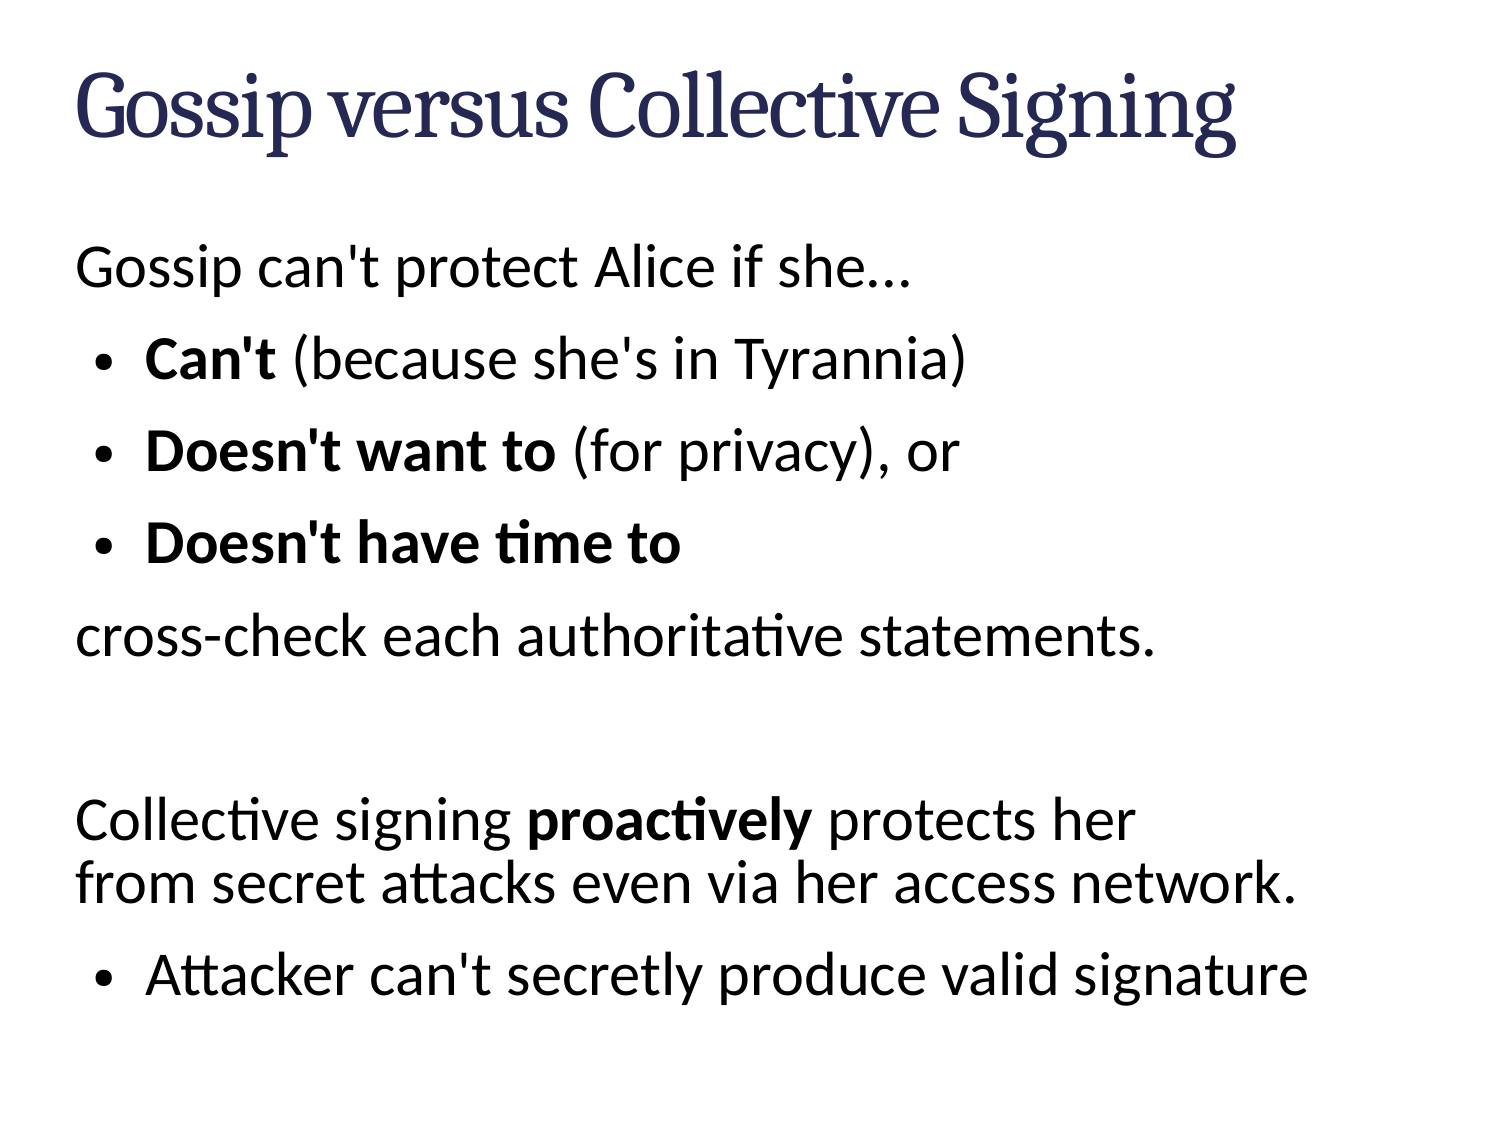

# Gossip versus Collective Signing
Gossip can't protect Alice if she...
Can't (because she's in Tyrannia)
Doesn't want to (for privacy), or
Doesn't have time to
cross-check each authoritative statements.
Collective signing proactively protects her
from secret attacks even via her access network.
Attacker can't secretly produce valid signature